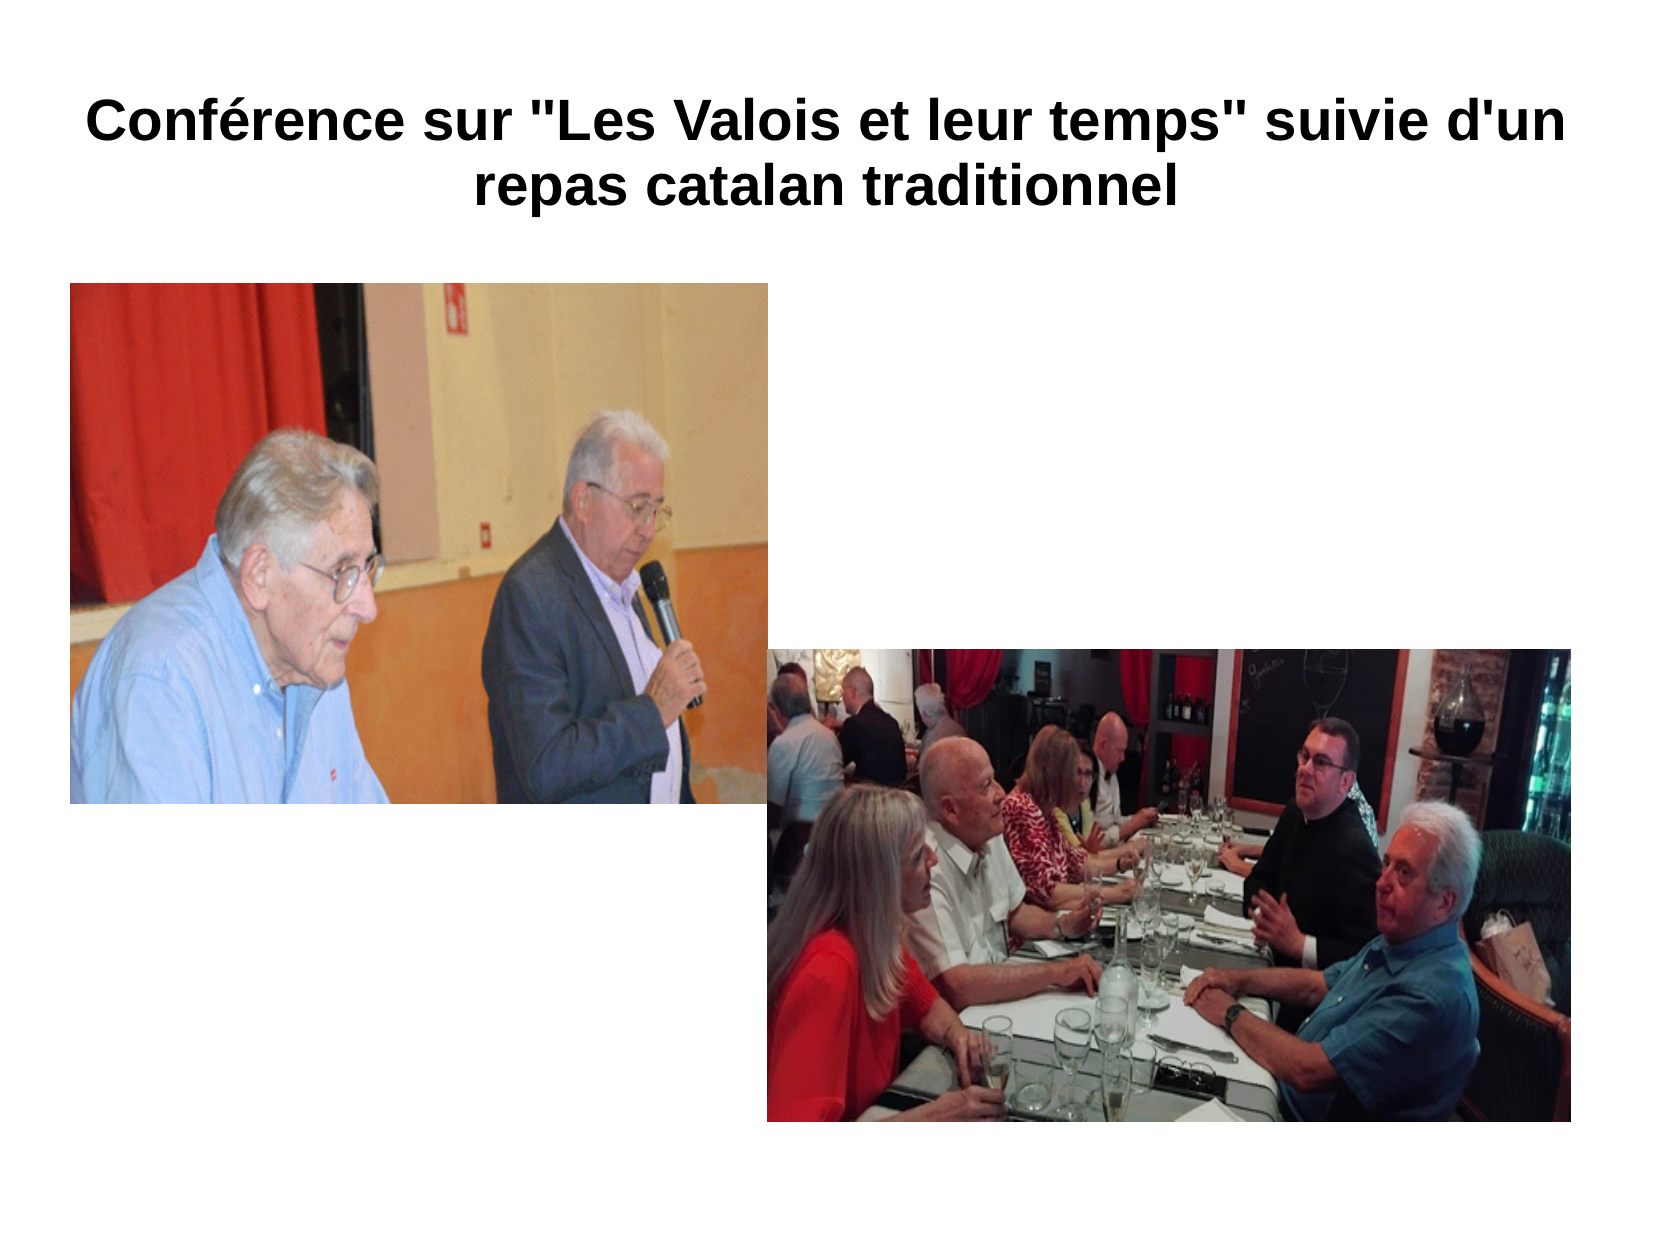

# Conférence sur ''Les Valois et leur temps'' suivie d'un repas catalan traditionnel